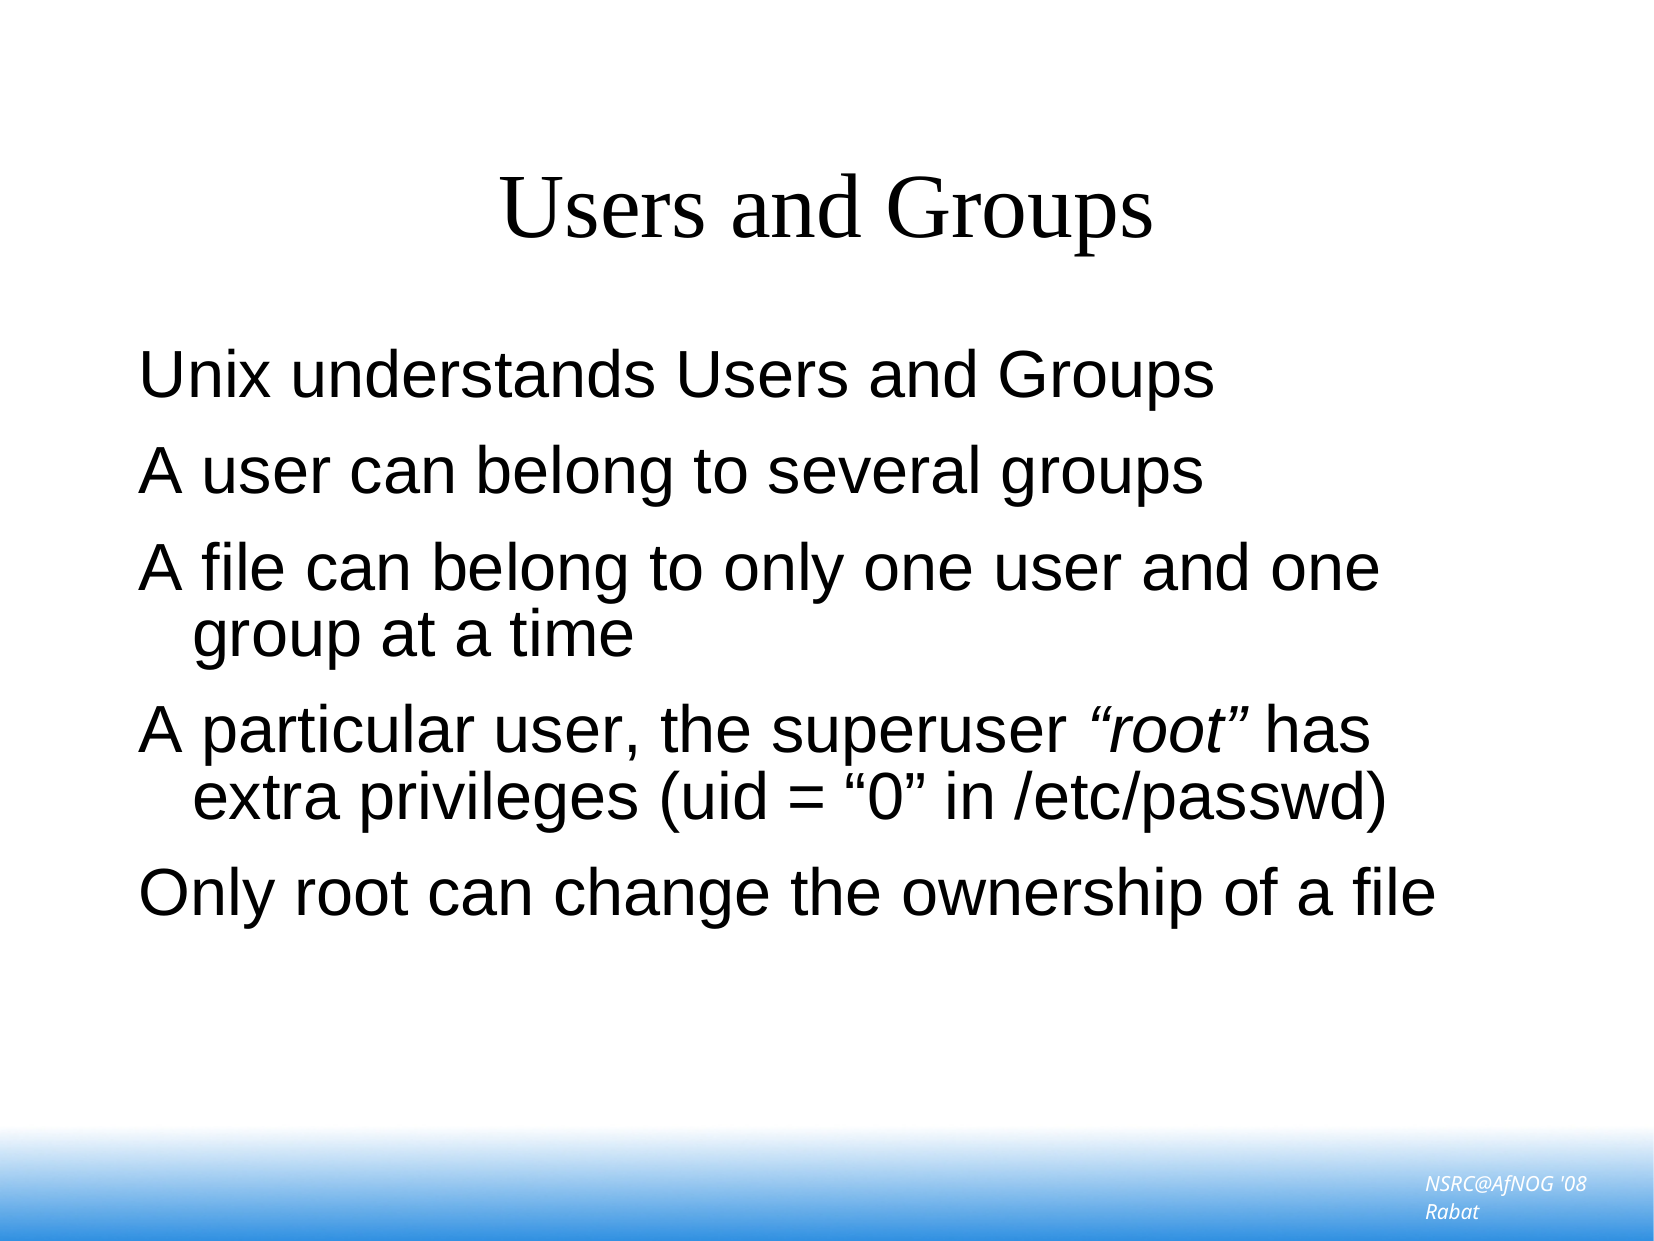

# Users and Groups
Unix understands Users and Groups
A user can belong to several groups
A file can belong to only one user and one group at a time
A particular user, the superuser “root” has extra privileges (uid = “0” in /etc/passwd)
Only root can change the ownership of a file